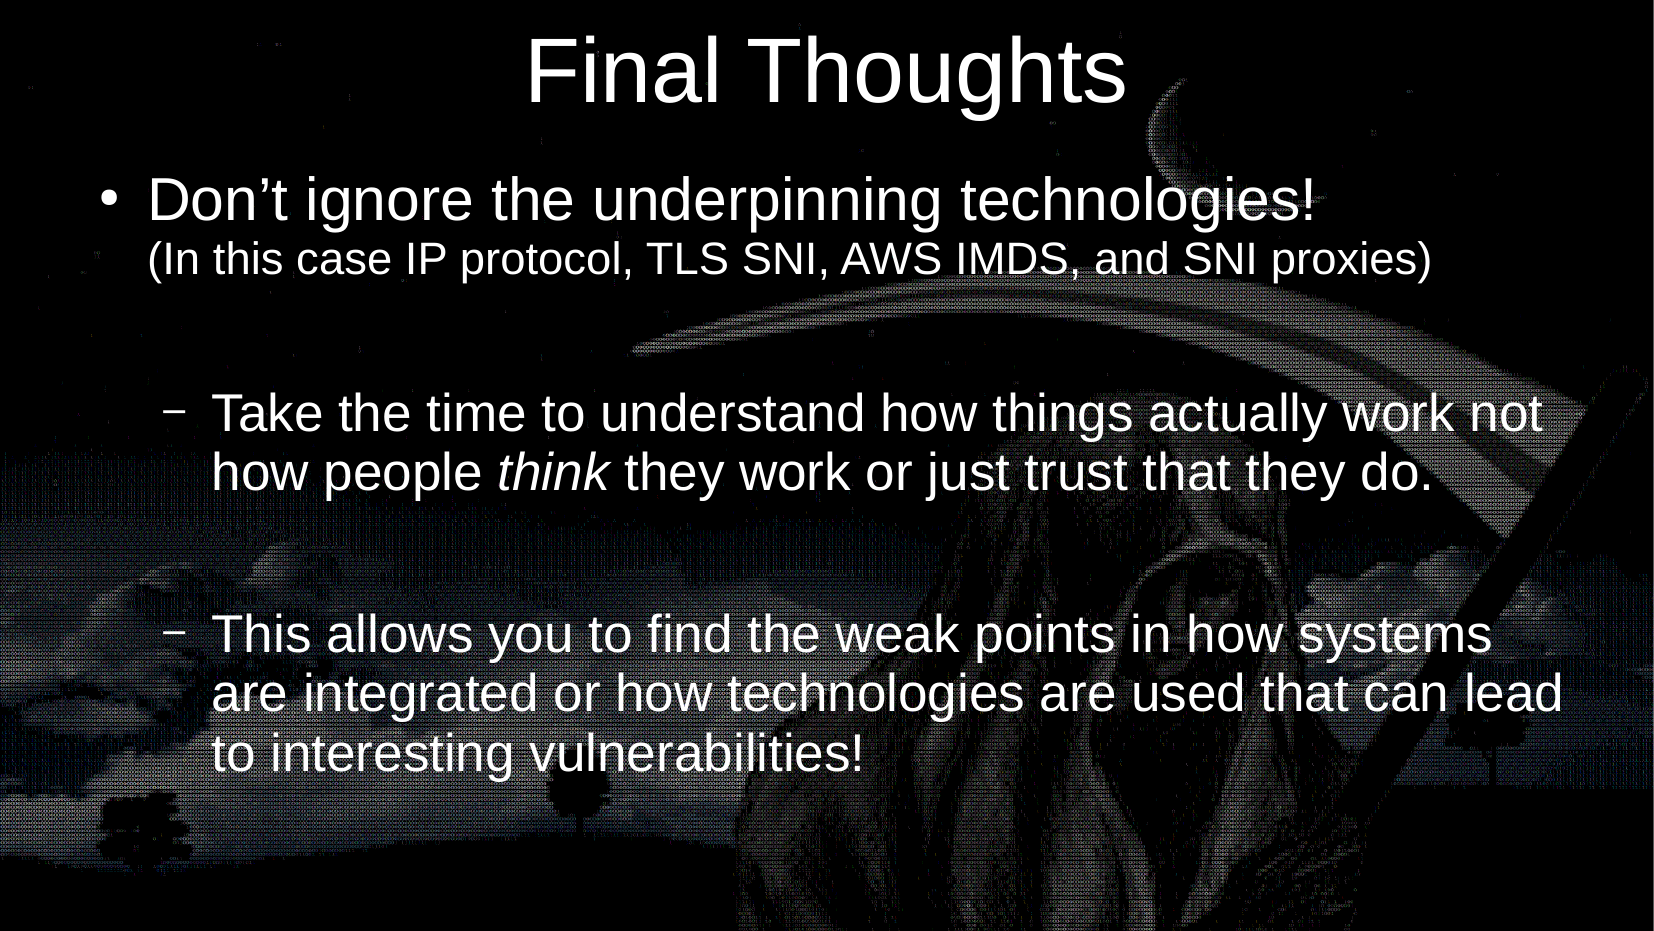

# Final Thoughts
Don’t ignore the underpinning technologies!
(In this case IP protocol, TLS SNI, AWS IMDS, and SNI proxies)
Take the time to understand how things actually work not how people think they work or just trust that they do.
This allows you to find the weak points in how systems are integrated or how technologies are used that can lead to interesting vulnerabilities!